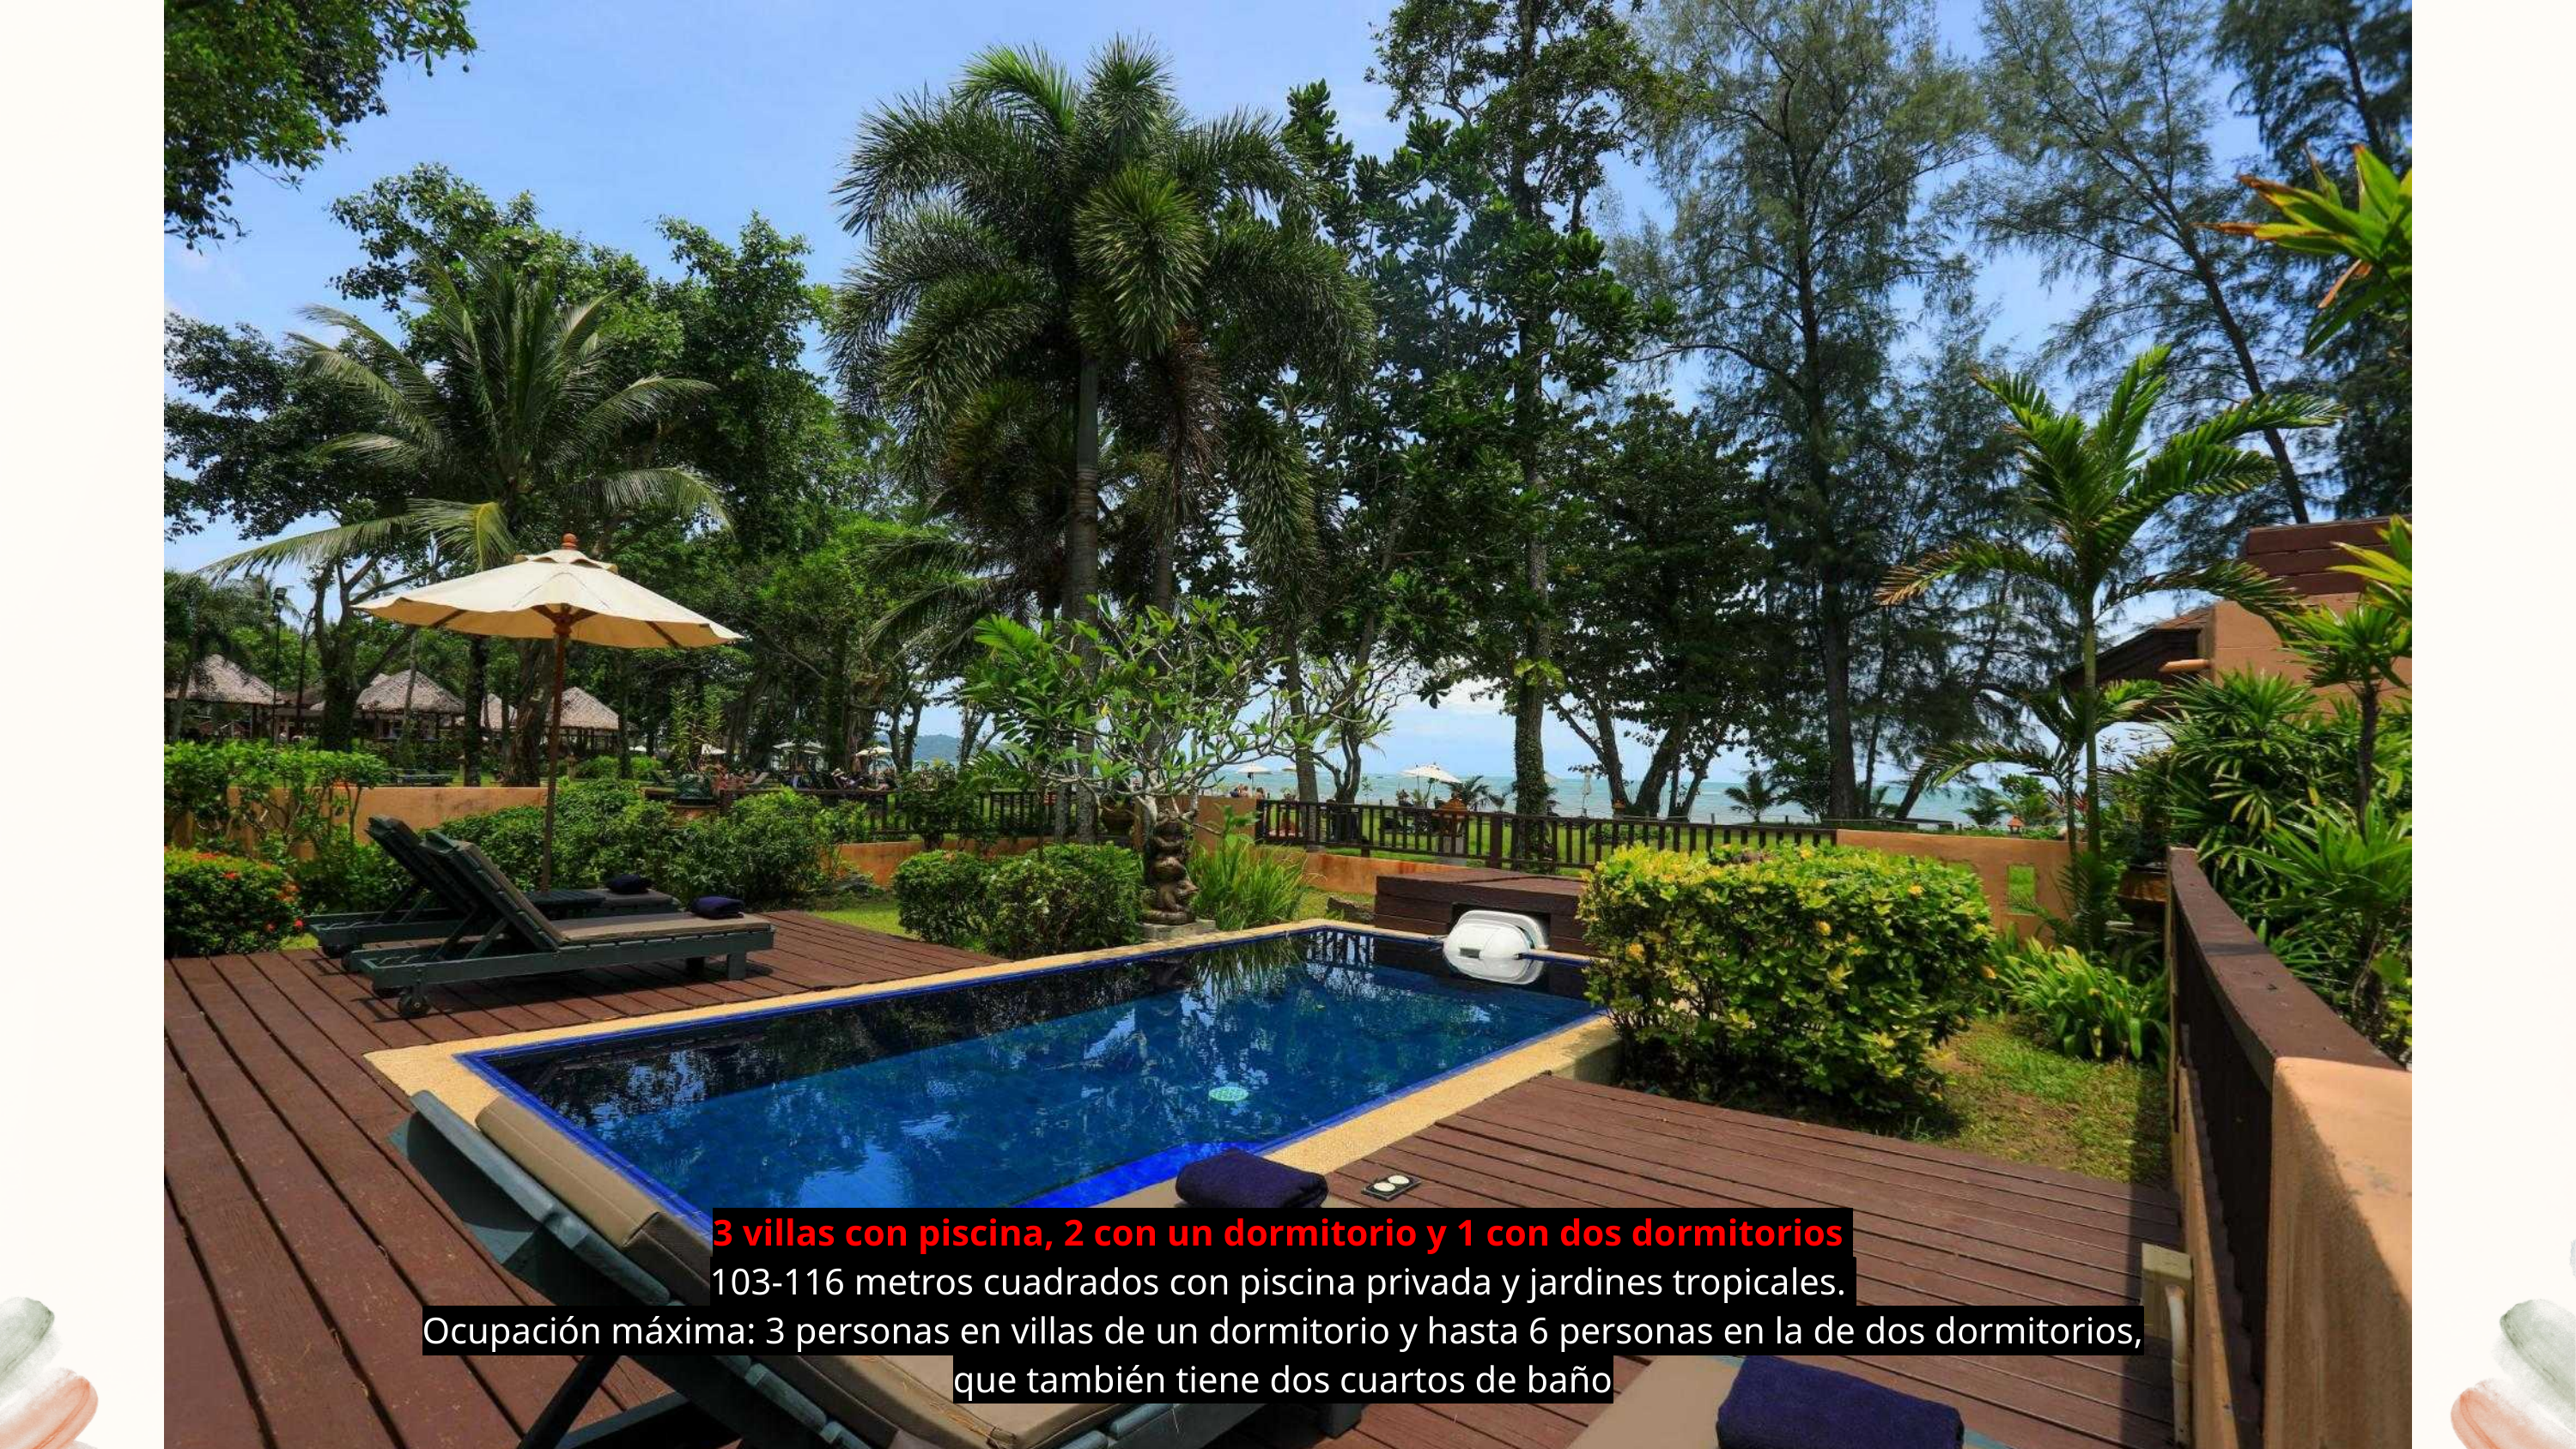

3 villas con piscina, 2 con un dormitorio y 1 con dos dormitorios
103-116 metros cuadrados con piscina privada y jardines tropicales.
Ocupación máxima: 3 personas en villas de un dormitorio y hasta 6 personas en la de dos dormitorios,
que también tiene dos cuartos de baño